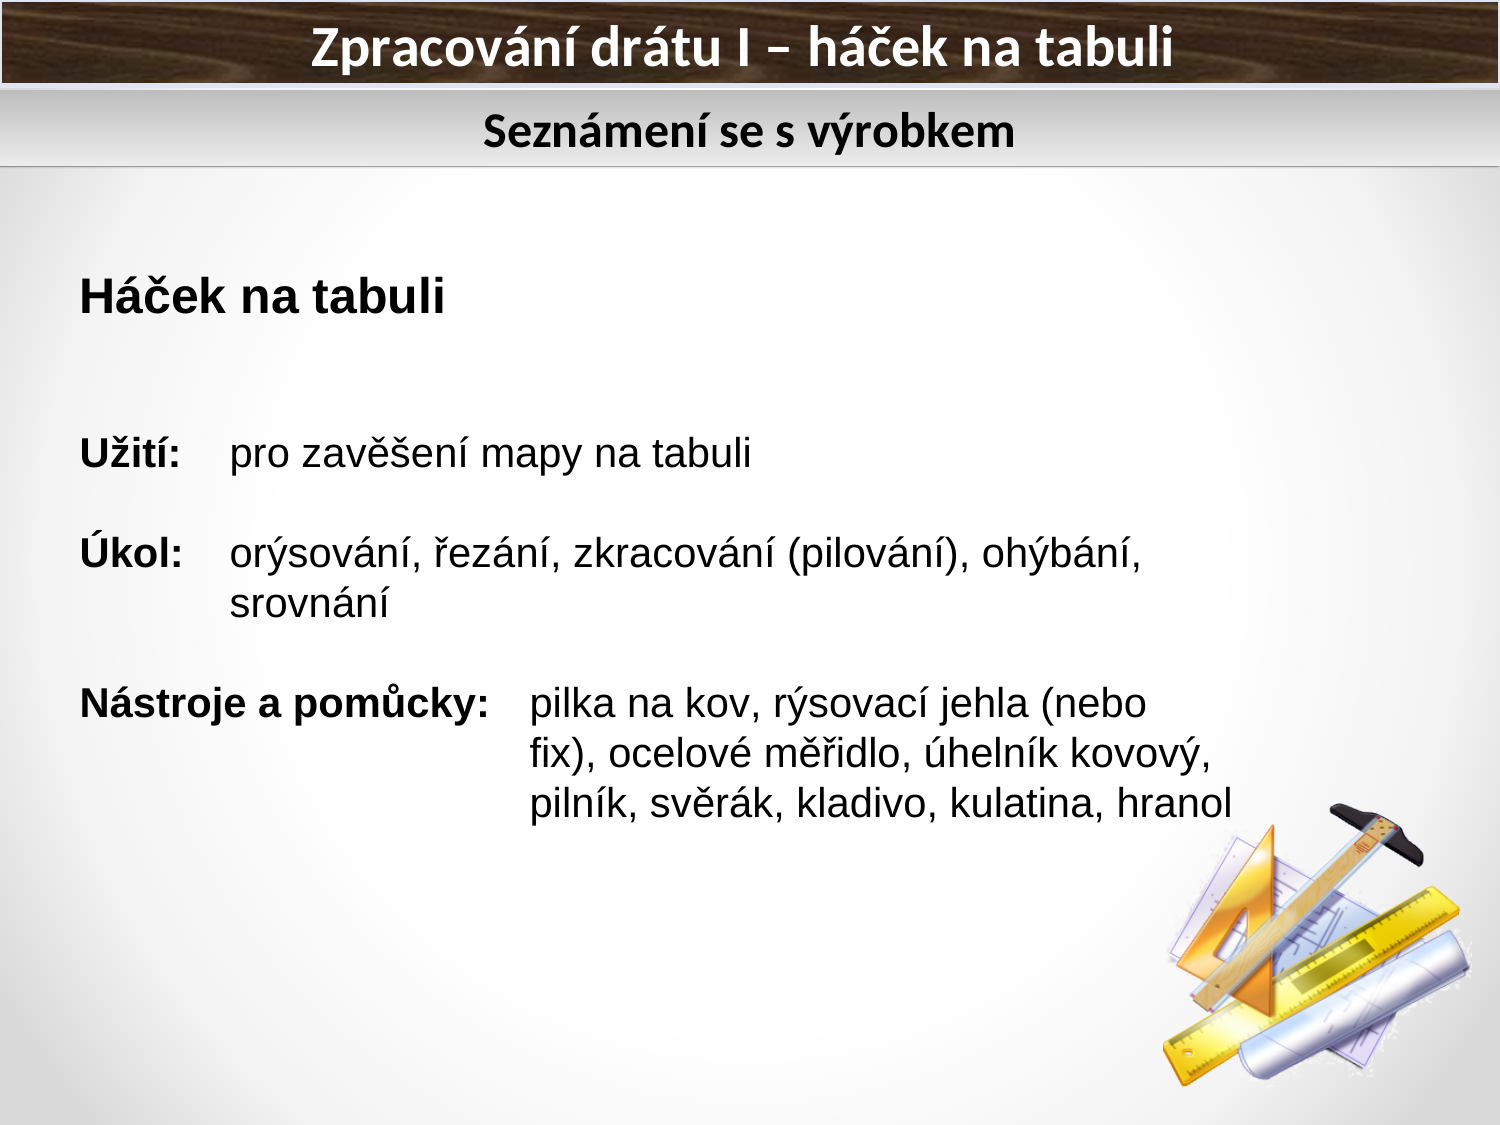

Zpracování drátu I – háček na tabuli
Seznámení se s výrobkem
Háček na tabuli
Užití: 	pro zavěšení mapy na tabuli
Úkol: 	orýsování, řezání, zkracování (pilování), ohýbání,
		srovnání
Nástroje a pomůcky: 	pilka na kov, rýsovací jehla (nebo
				fix), ocelové měřidlo, úhelník kovový,
				pilník, svěrák, kladivo, kulatina, hranol